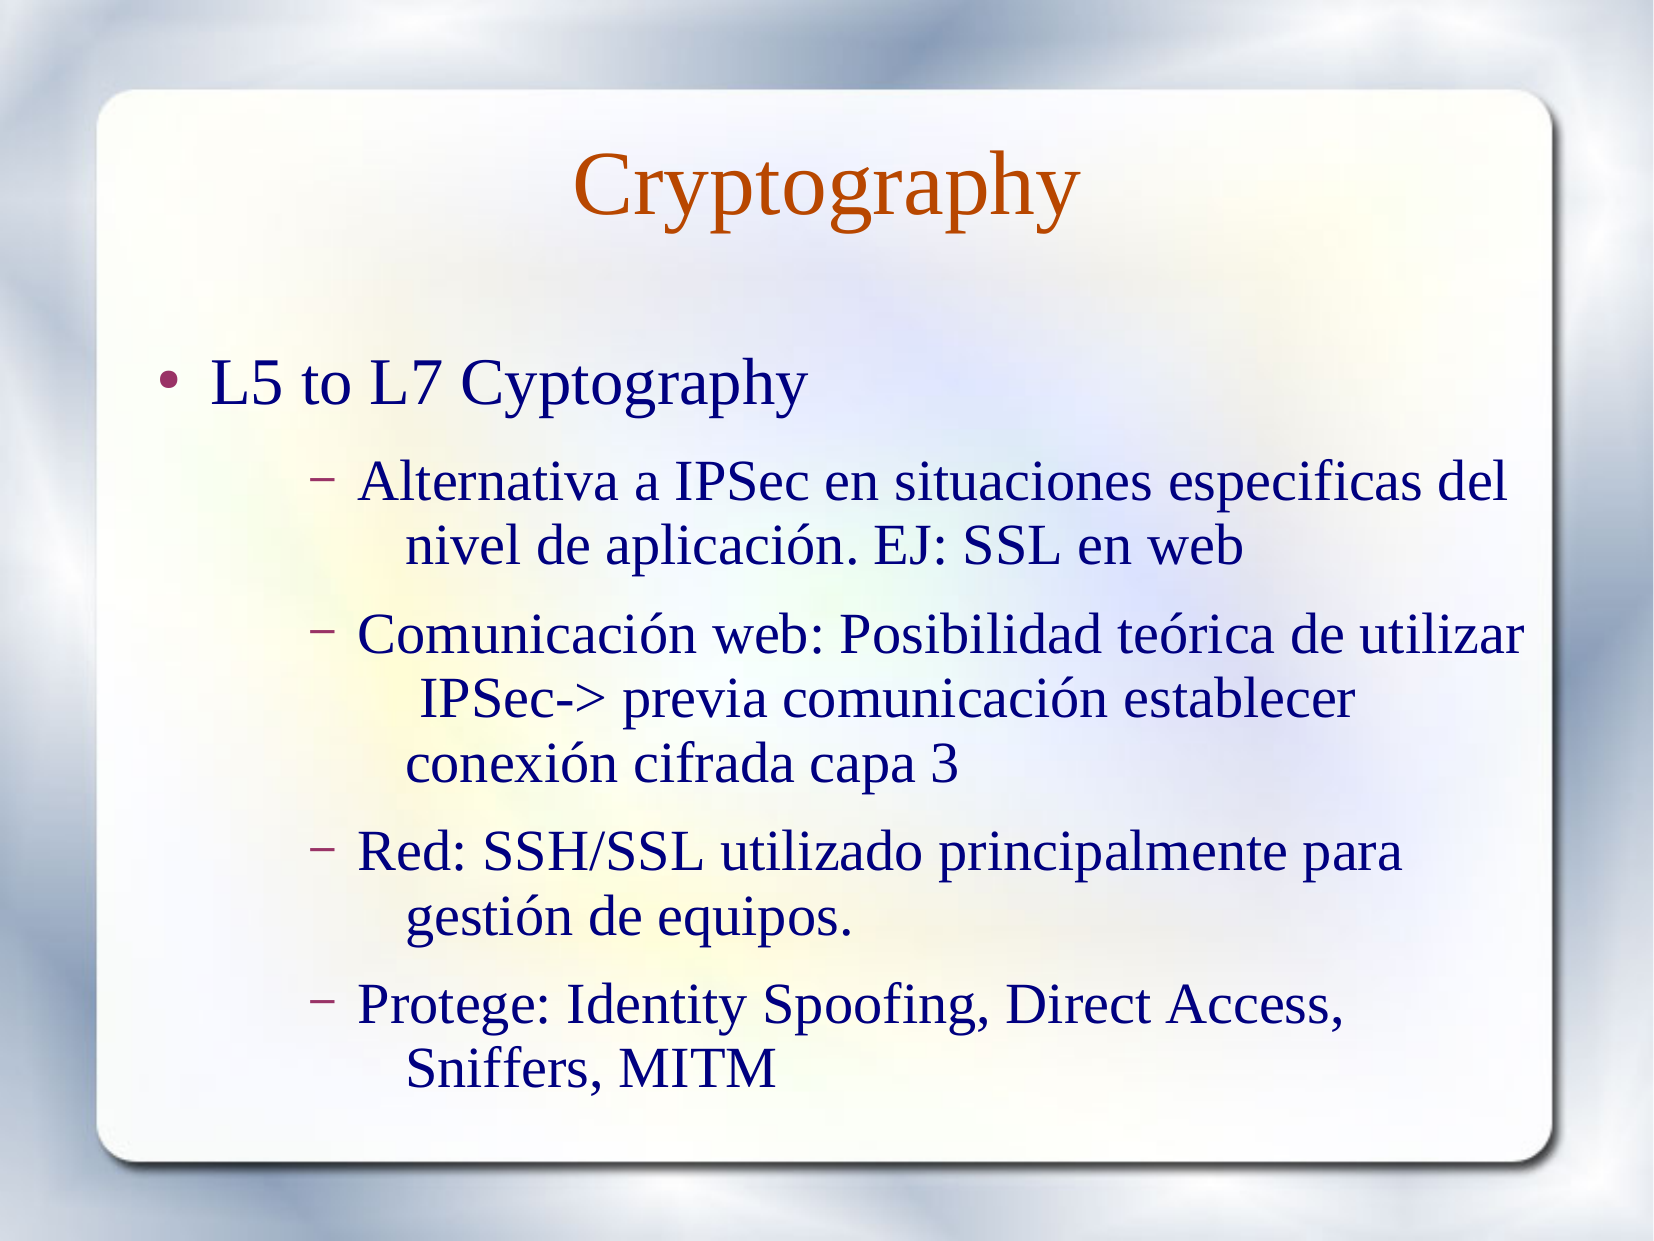

# Cryptography
L5 to L7 Cyptography
Alternativa a IPSec en situaciones especificas del nivel de aplicación. EJ: SSL en web
Comunicación web: Posibilidad teórica de utilizar IPSec-> previa comunicación establecer conexión cifrada capa 3
Red: SSH/SSL utilizado principalmente para gestión de equipos.
Protege: Identity Spoofing, Direct Access, Sniffers, MITM